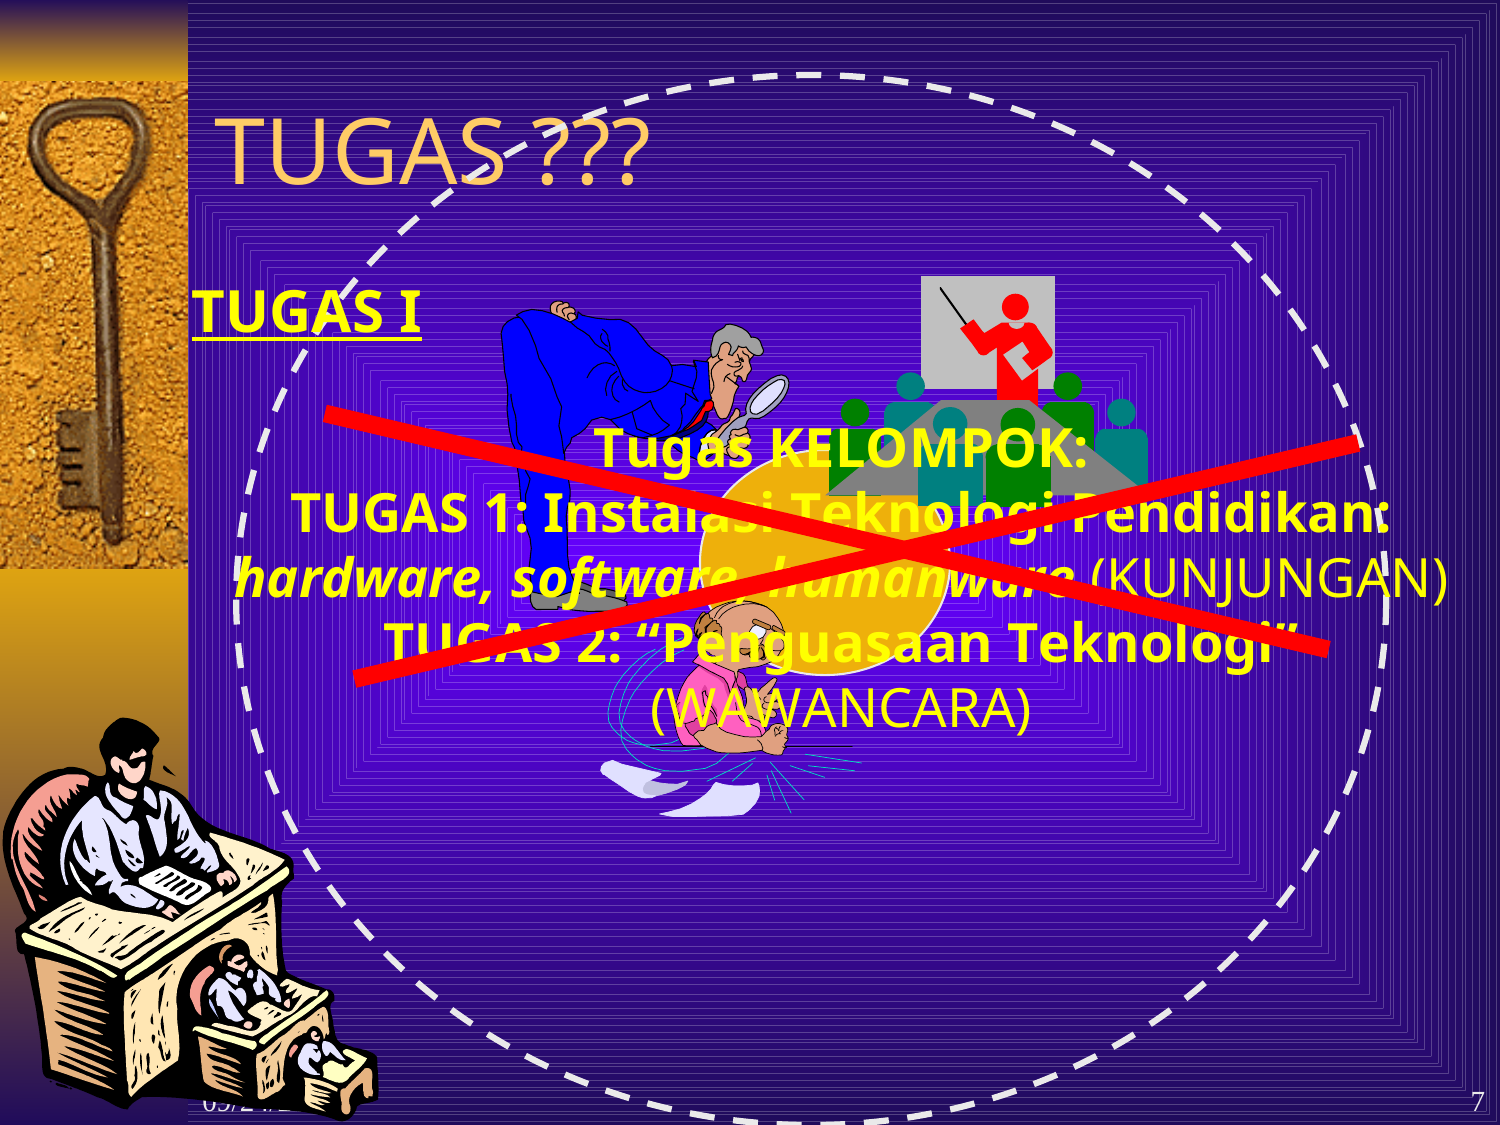

# TUGAS ???
TUGAS I
Tugas KELOMPOK:
TUGAS 1: Instalasi Teknologi Pendidikan: hardware, software, humanware (KUNJUNGAN)
TUGAS 2: “Penguasaan Teknologi” (WAWANCARA)
7